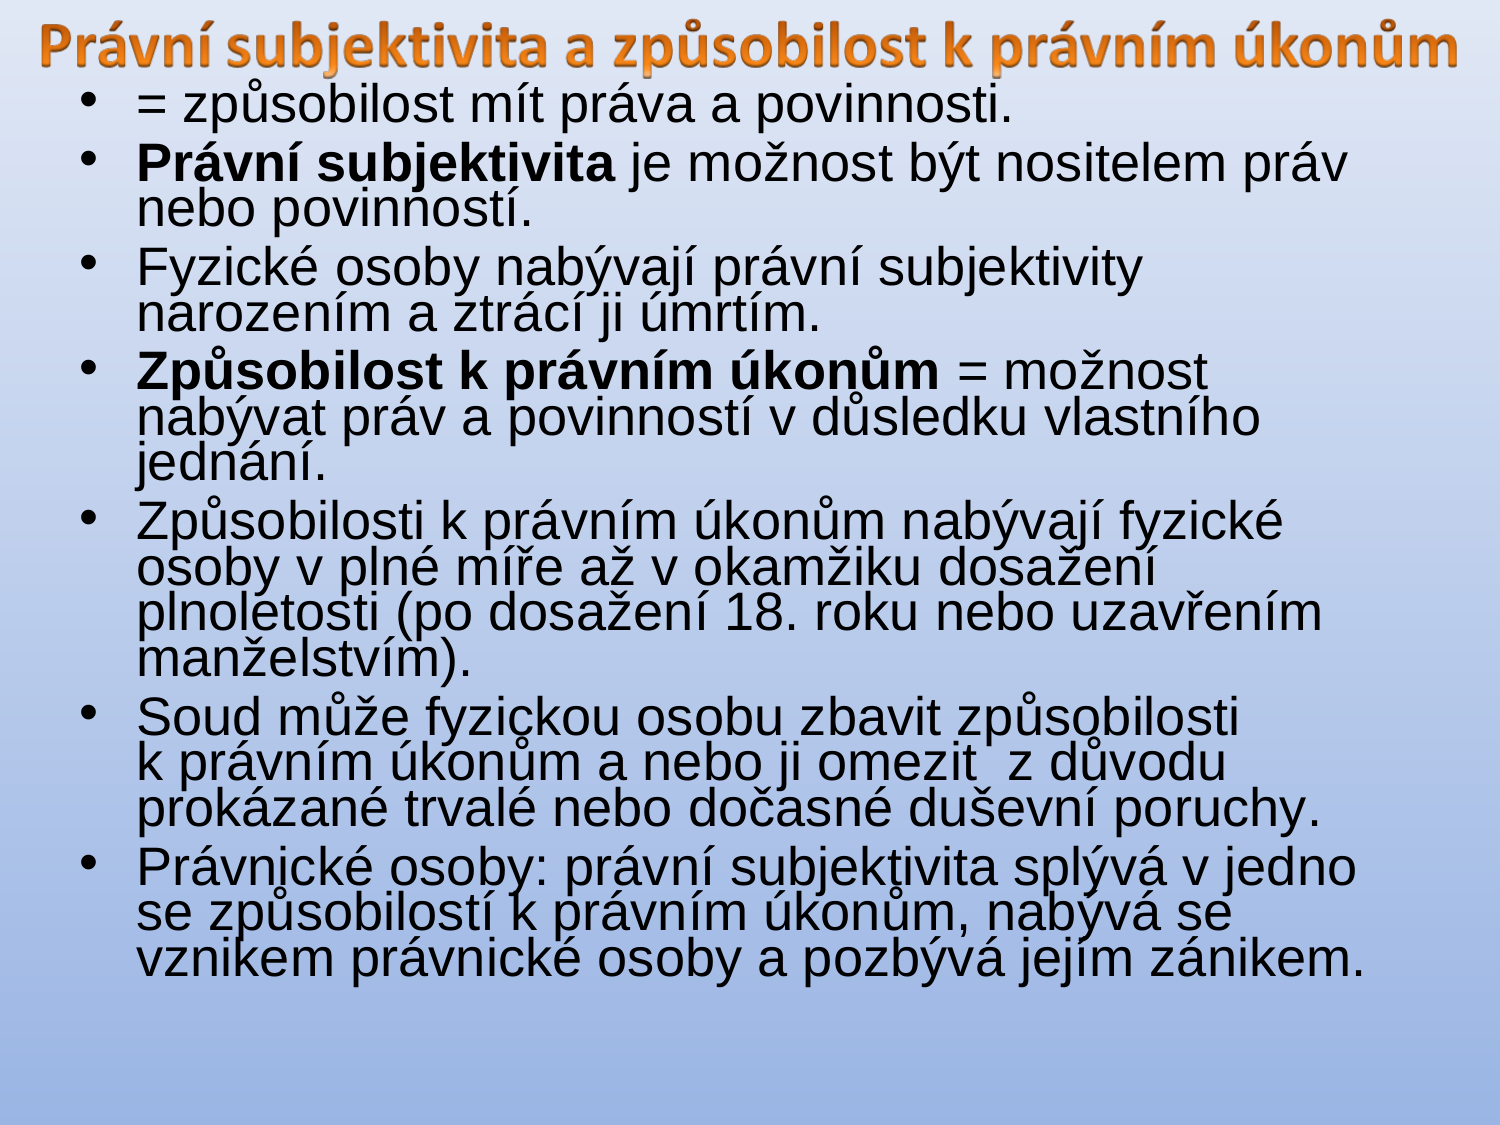

# = způsobilost mít práva a povinnosti.
Právní subjektivita je možnost být nositelem práv nebo povinností.
Fyzické osoby nabývají právní subjektivity narozením a ztrácí ji úmrtím.
Způsobilost k právním úkonům = možnost nabývat práv a povinností v důsledku vlastního jednání.
Způsobilosti k právním úkonům nabývají fyzické osoby v plné míře až v okamžiku dosažení plnoletosti (po dosažení 18. roku nebo uzavřením manželstvím).
Soud může fyzickou osobu zbavit způsobilosti
k právním úkonům a nebo ji omezit z důvodu prokázané trvalé nebo dočasné duševní poruchy.
Právnické osoby: právní subjektivita splývá v jedno se způsobilostí k právním úkonům, nabývá se vznikem právnické osoby a pozbývá jejím zánikem.